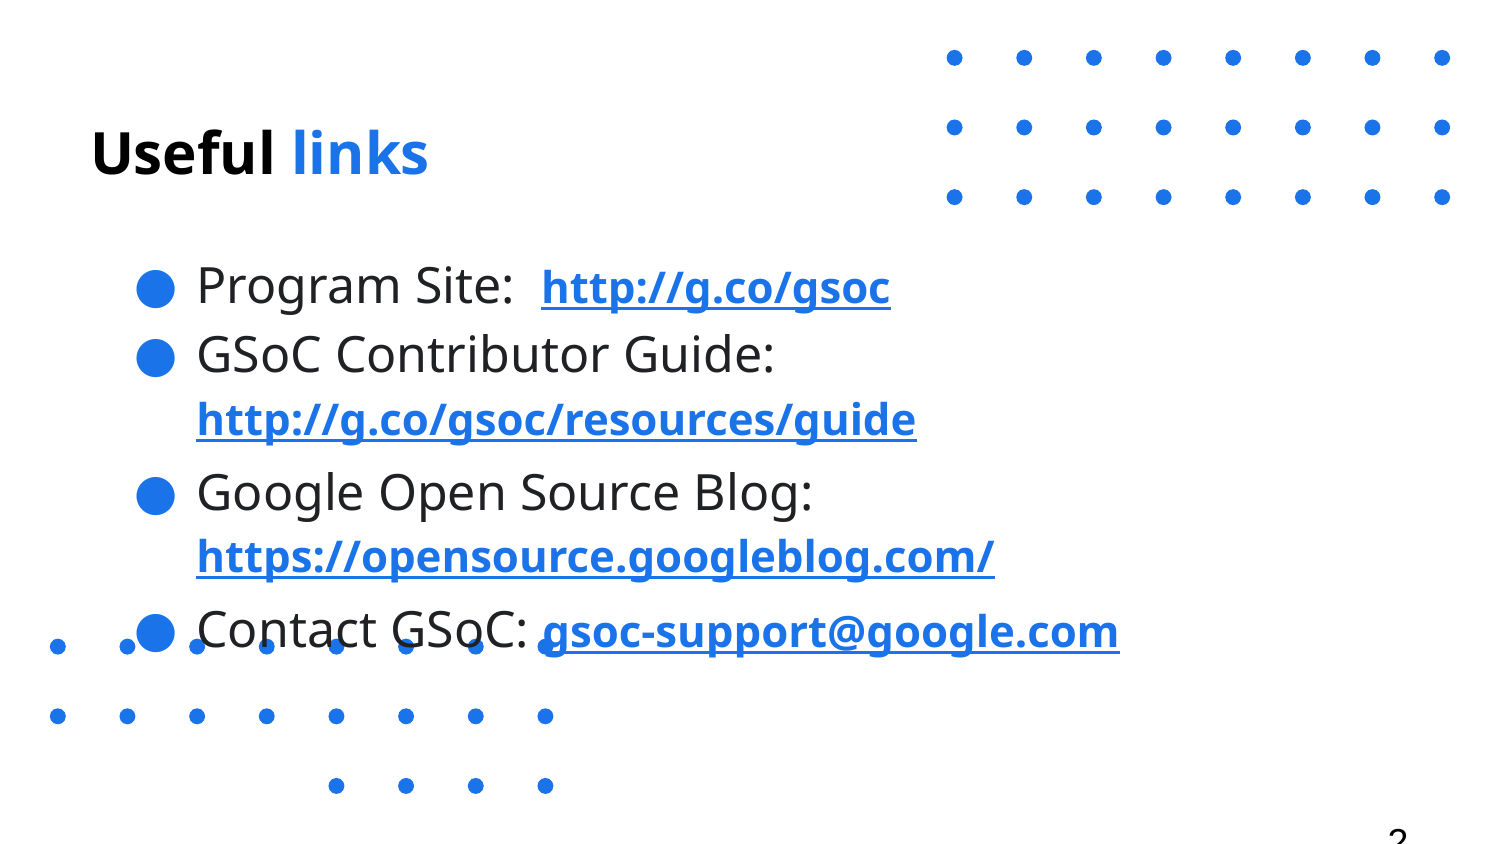

Useful links
Program Site: http://g.co/gsoc
GSoC Contributor Guide: http://g.co/gsoc/resources/guide
Google Open Source Blog: https://opensource.googleblog.com/
Contact GSoC: gsoc-support@google.com